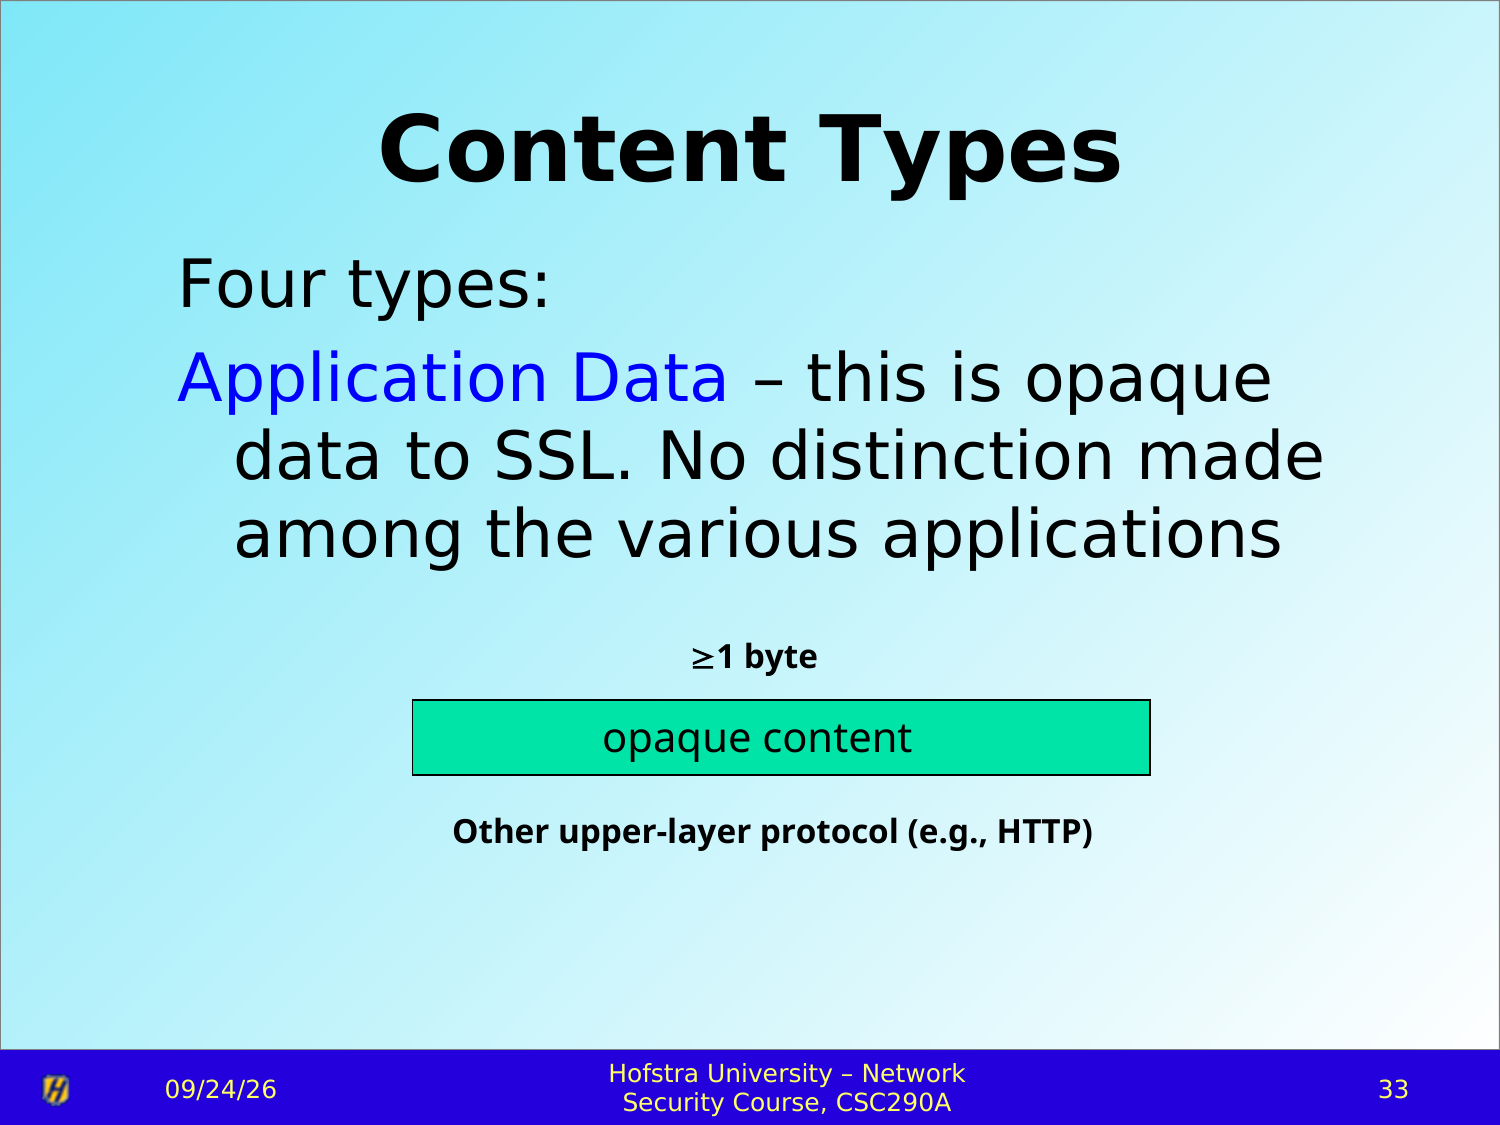

# Content Types
Four types:
Application Data – this is opaque data to SSL. No distinction made among the various applications
1 byte
opaque content
Other upper-layer protocol (e.g., HTTP)
33